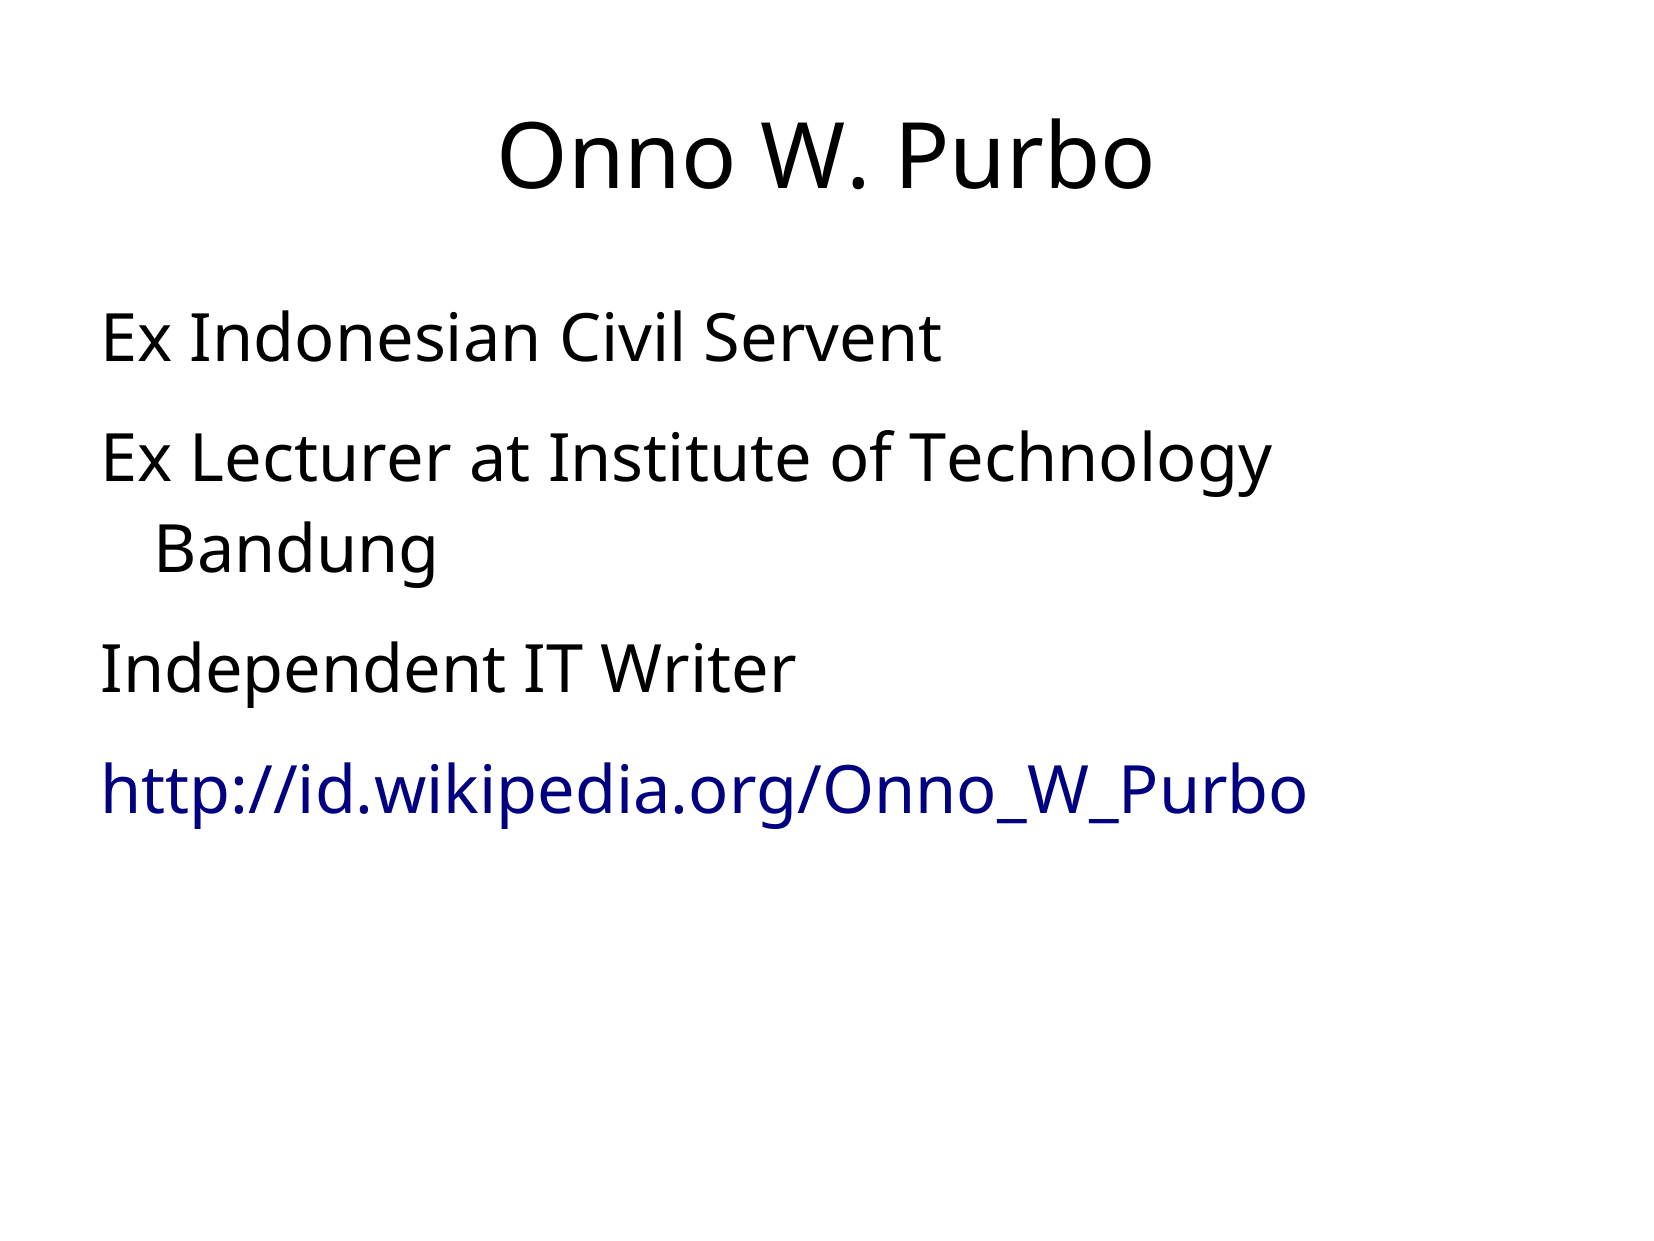

# Onno W. Purbo
Ex Indonesian Civil Servent
Ex Lecturer at Institute of Technology Bandung
Independent IT Writer
http://id.wikipedia.org/Onno_W_Purbo